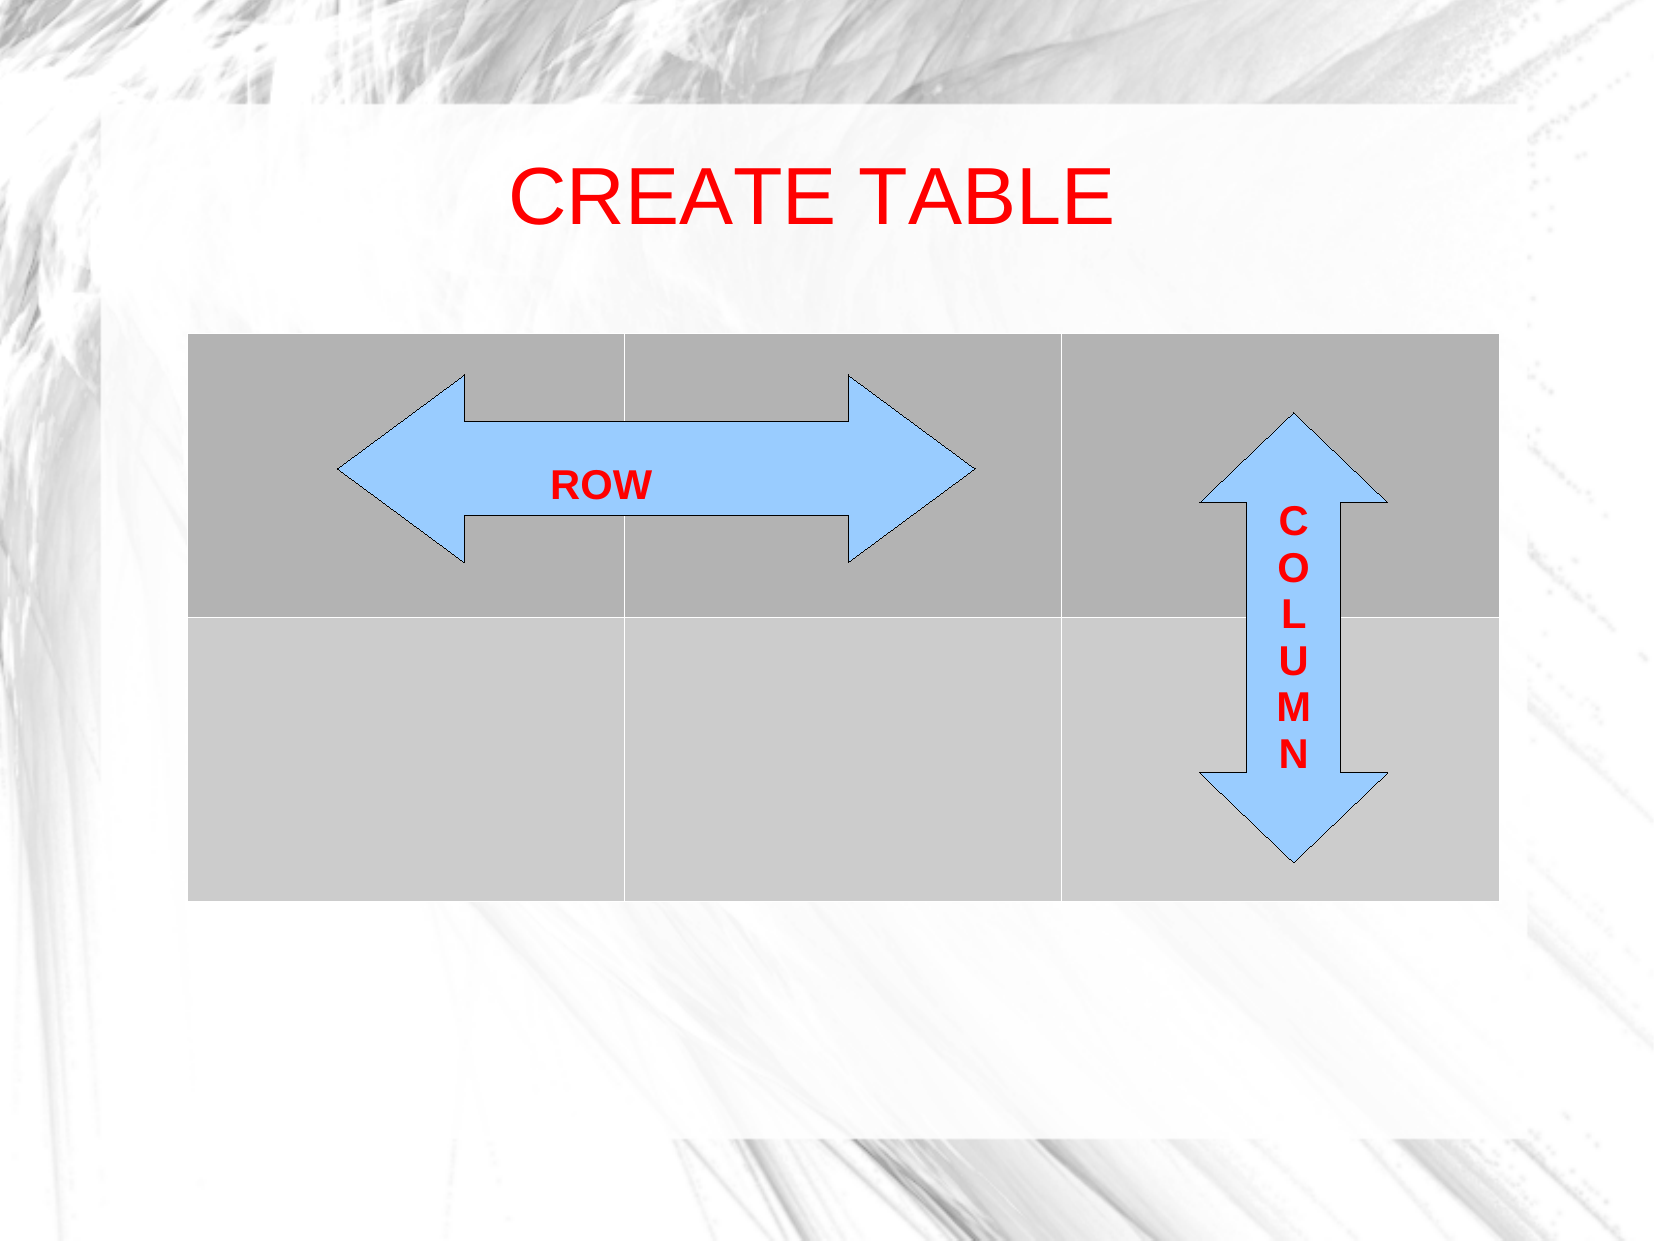

# CREATE TABLE
| | | |
| --- | --- | --- |
| | | |
 ROW
C
O
L
U
M
N